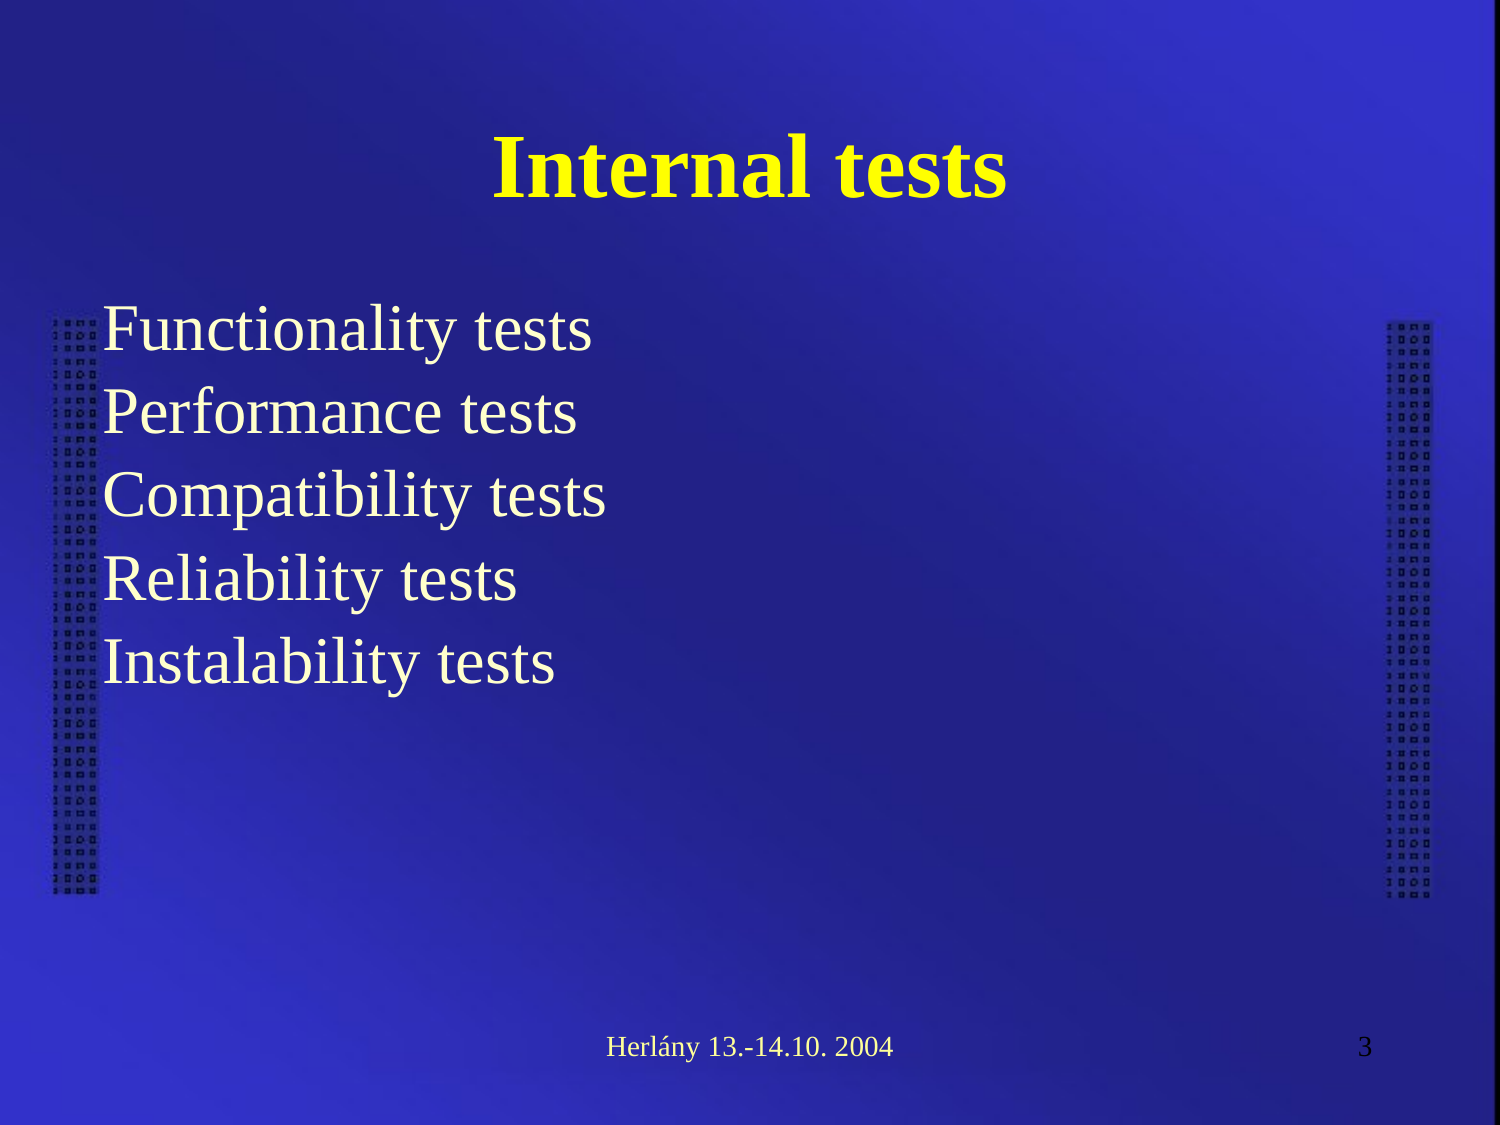

# Internal tests
Functionality tests
Performance tests
Compatibility tests
Reliability tests
Instalability tests
Herlány 13.-14.10. 2004